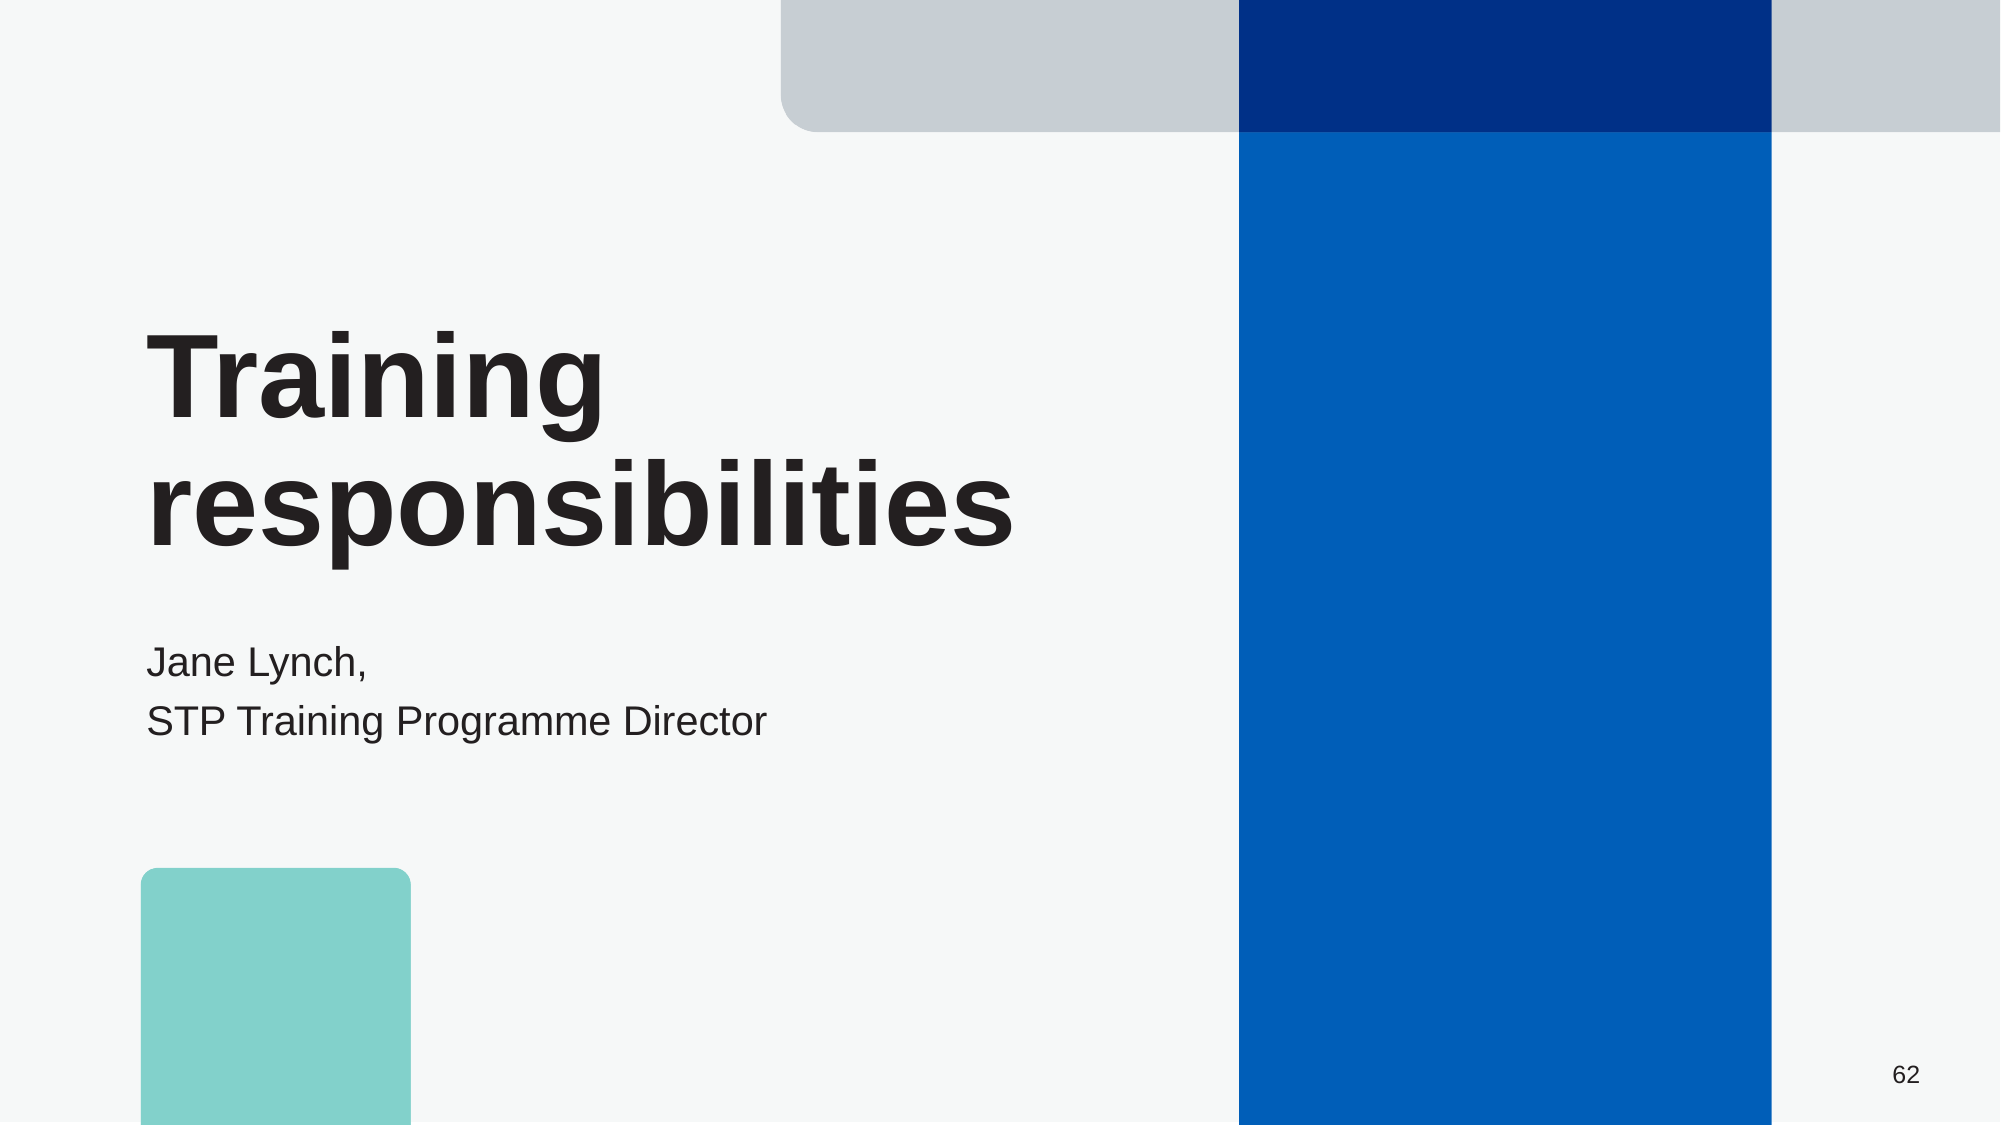

Training responsibilities
# Jane Lynch,
STP Training Programme Director